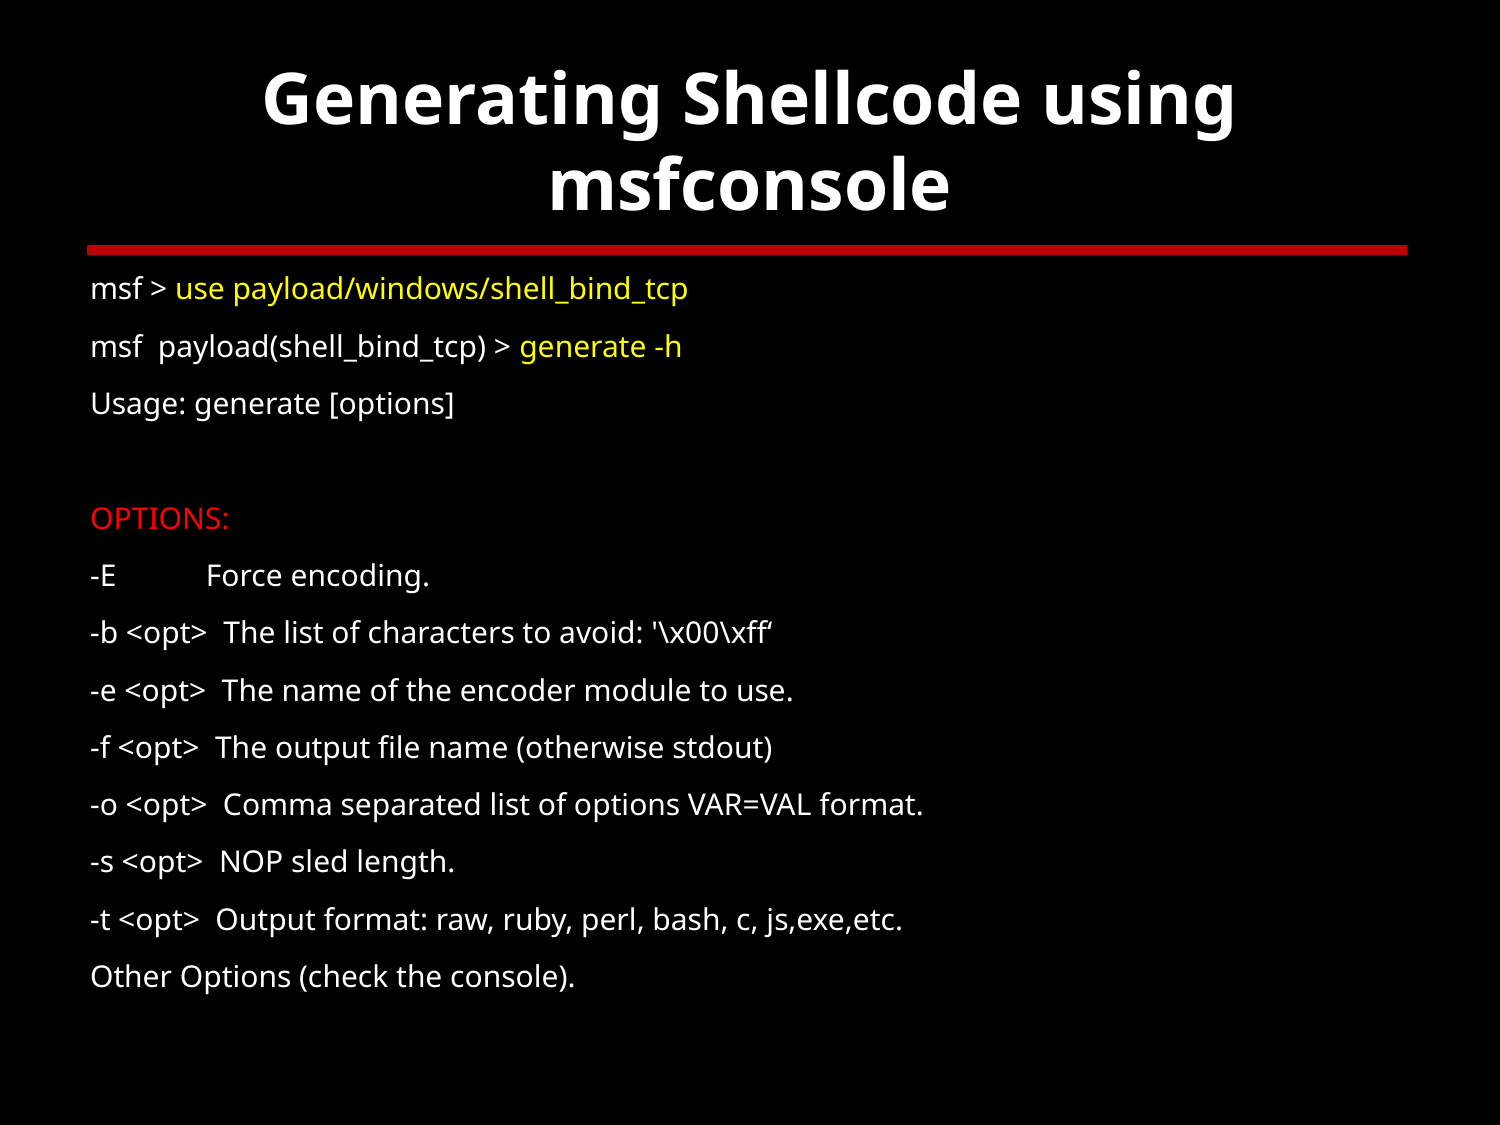

# Generating Shellcode using msfconsole
msf > use payload/windows/shell_bind_tcp
msf payload(shell_bind_tcp) > generate -h
Usage: generate [options]
OPTIONS:
-E	 Force encoding.
-b <opt> The list of characters to avoid: '\x00\xff‘
-e <opt> The name of the encoder module to use.
-f <opt> The output file name (otherwise stdout)
-o <opt> Comma separated list of options VAR=VAL format.
-s <opt> NOP sled length.
-t <opt> Output format: raw, ruby, perl, bash, c, js,exe,etc.
Other Options (check the console).